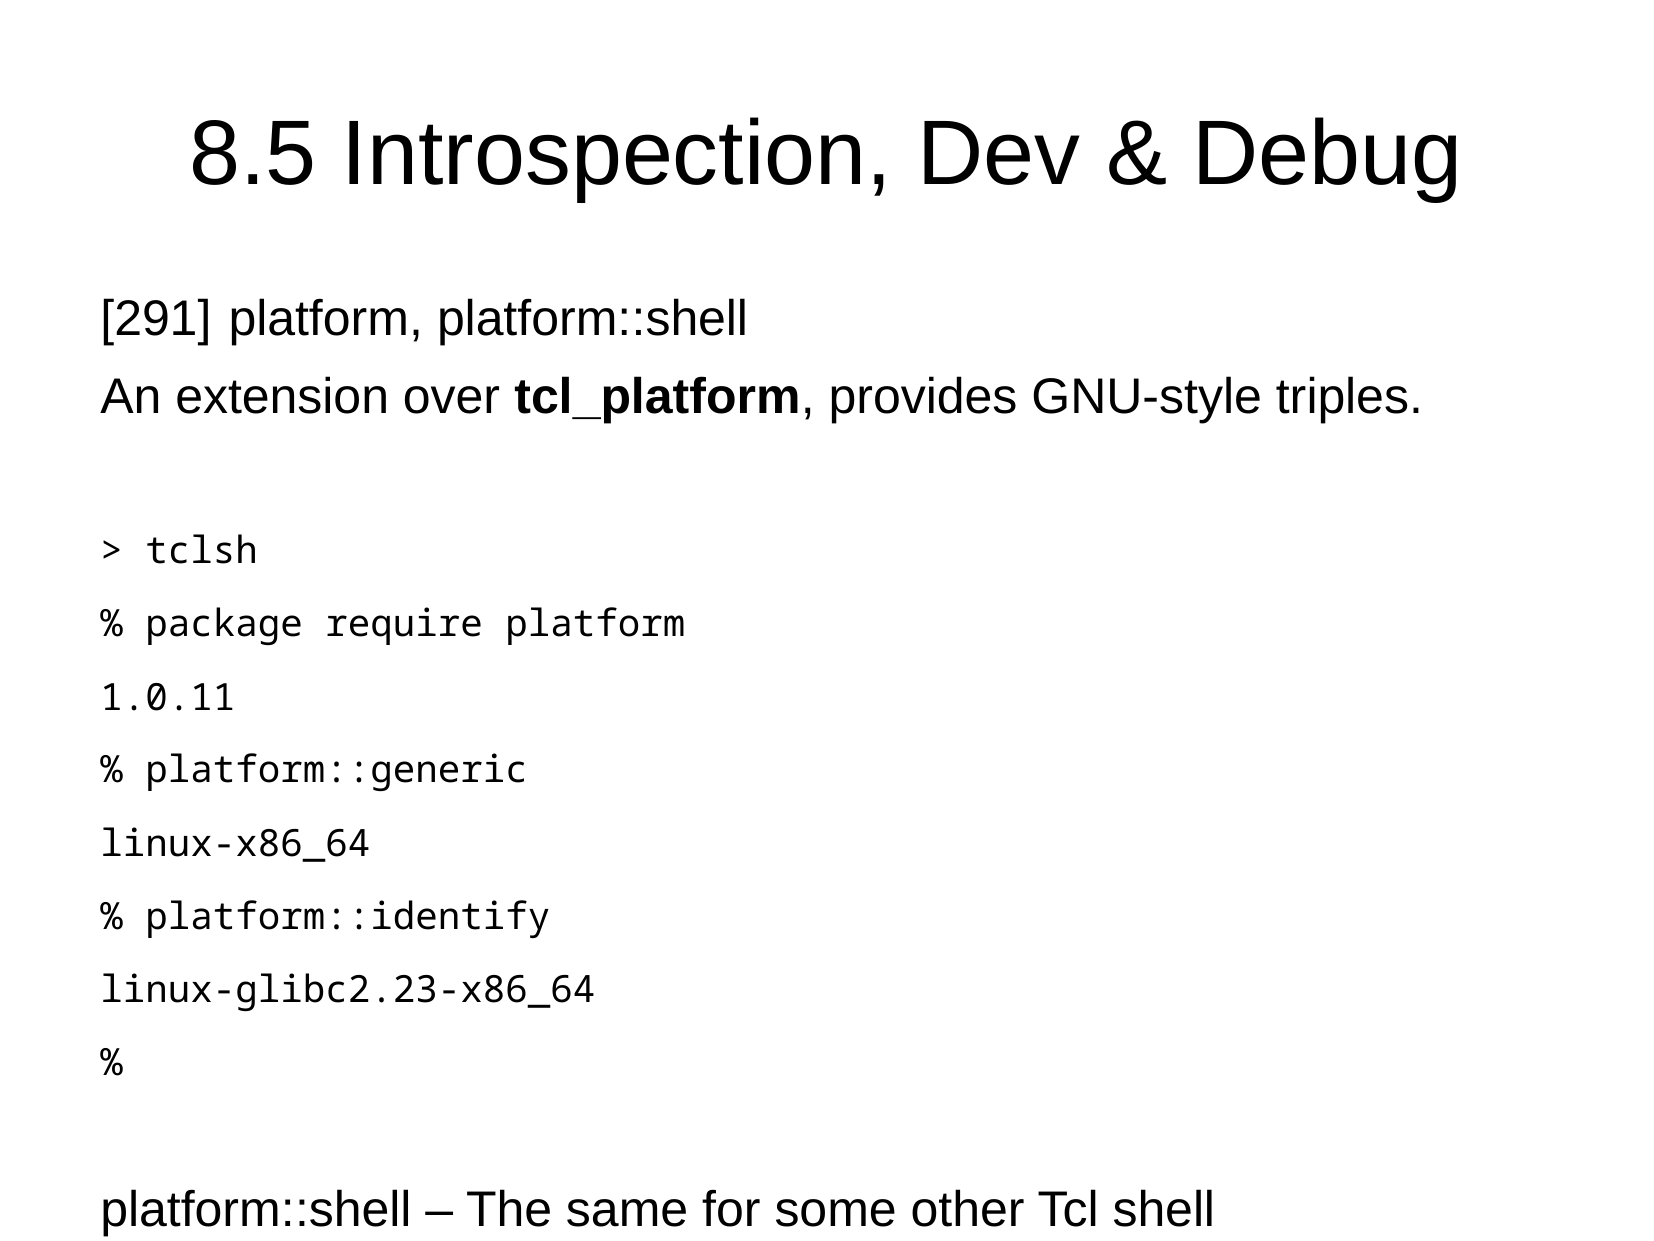

# 8.5 Introspection, Dev & Debug
[291]	platform, platform::shell
An extension over tcl_platform, provides GNU-style triples.
> tclsh
% package require platform
1.0.11
% platform::generic
linux-x86_64
% platform::identify
linux-glibc2.23-x86_64
%
platform::shell – The same for some other Tcl shell